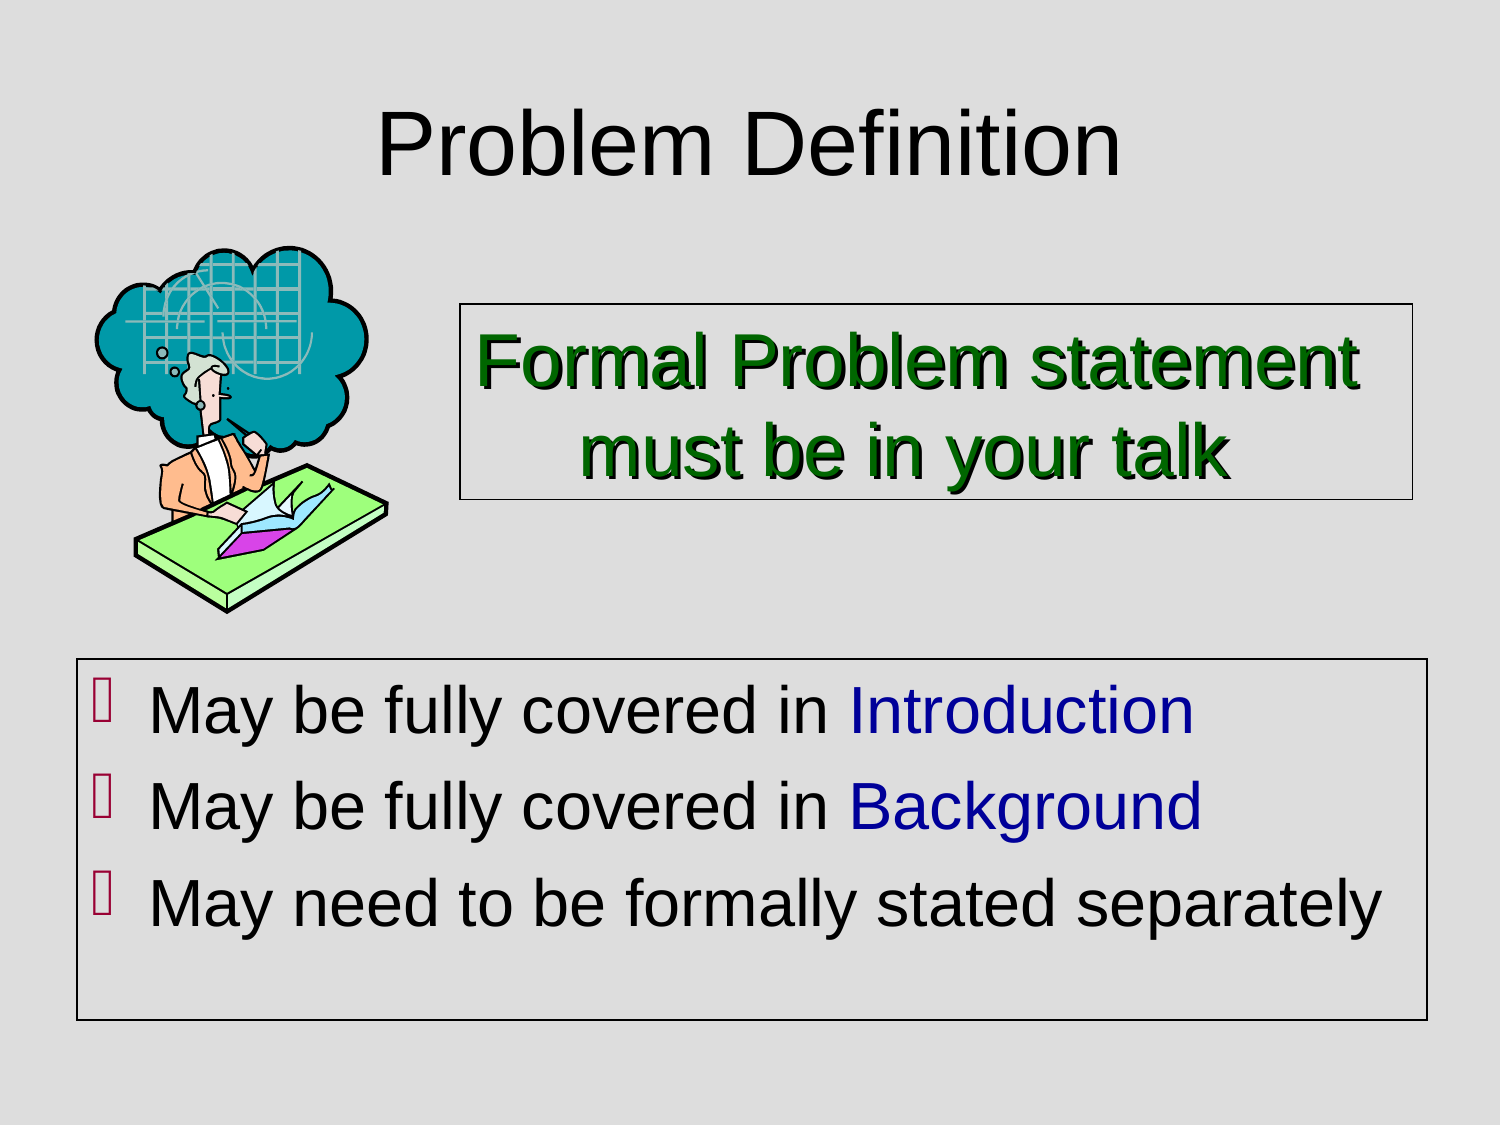

# Problem Definition
Formal Problem statement must be in your talk
May be fully covered in Introduction
May be fully covered in Background
May need to be formally stated separately